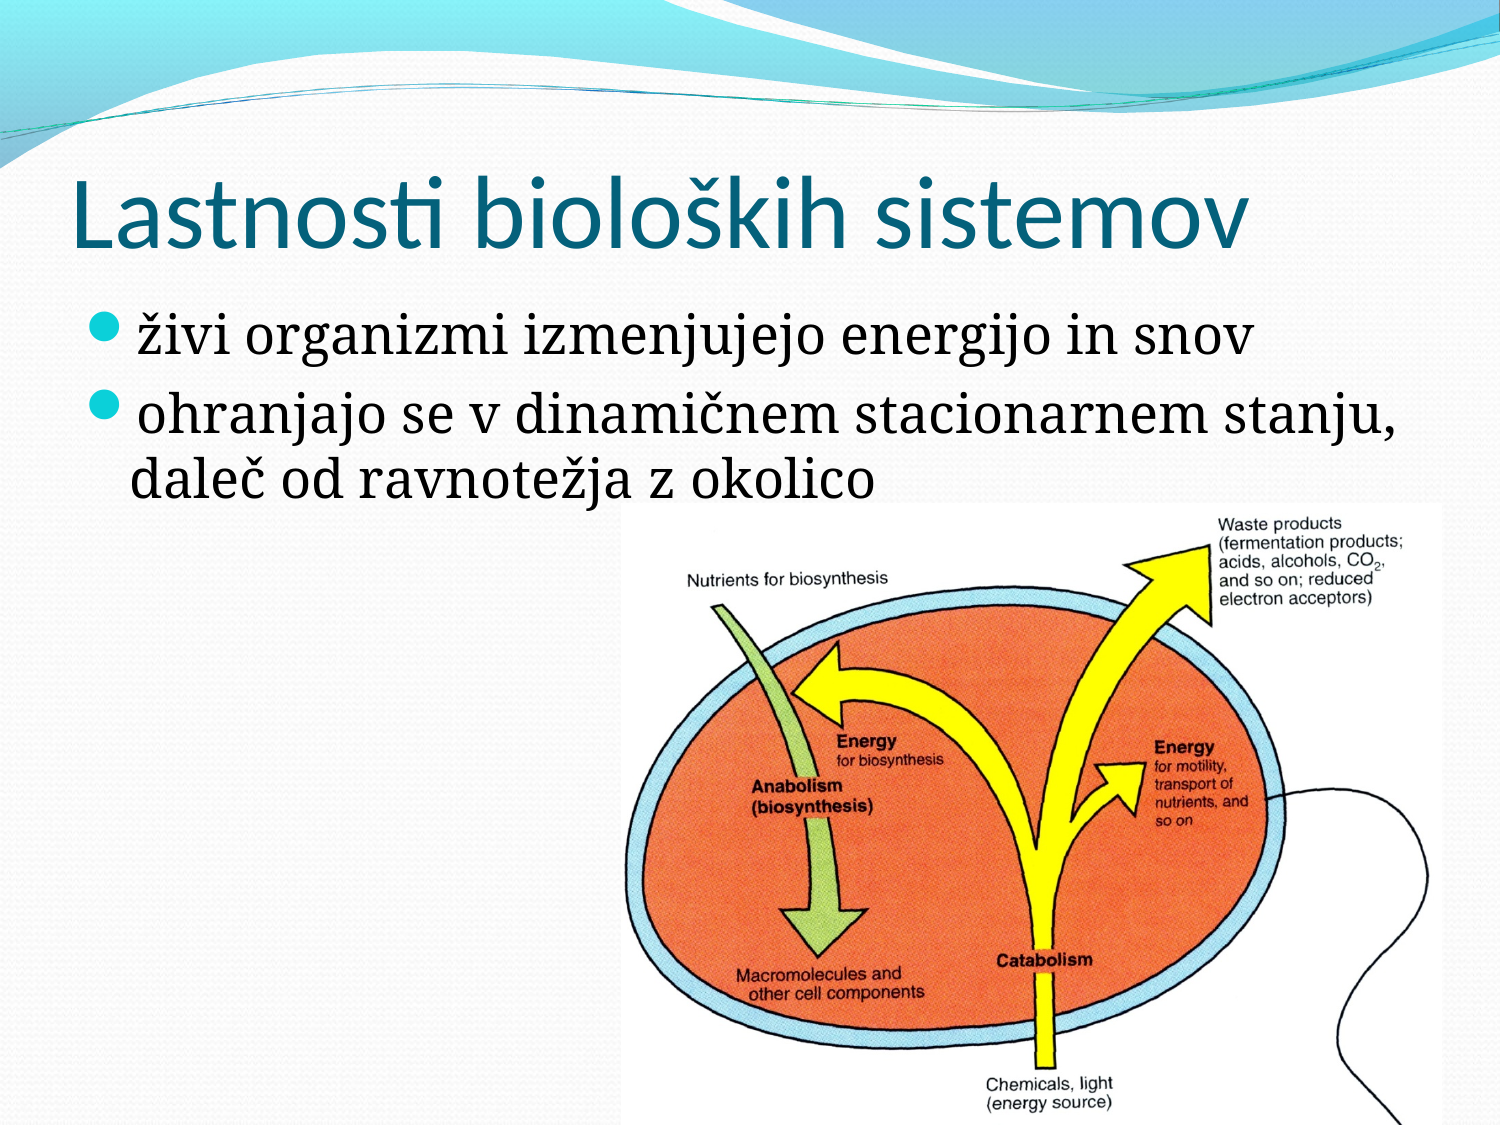

# Lastnosti bioloških sistemov
živi organizmi izmenjujejo energijo in snov
ohranjajo se v dinamičnem stacionarnem stanju, daleč od ravnotežja z okolico